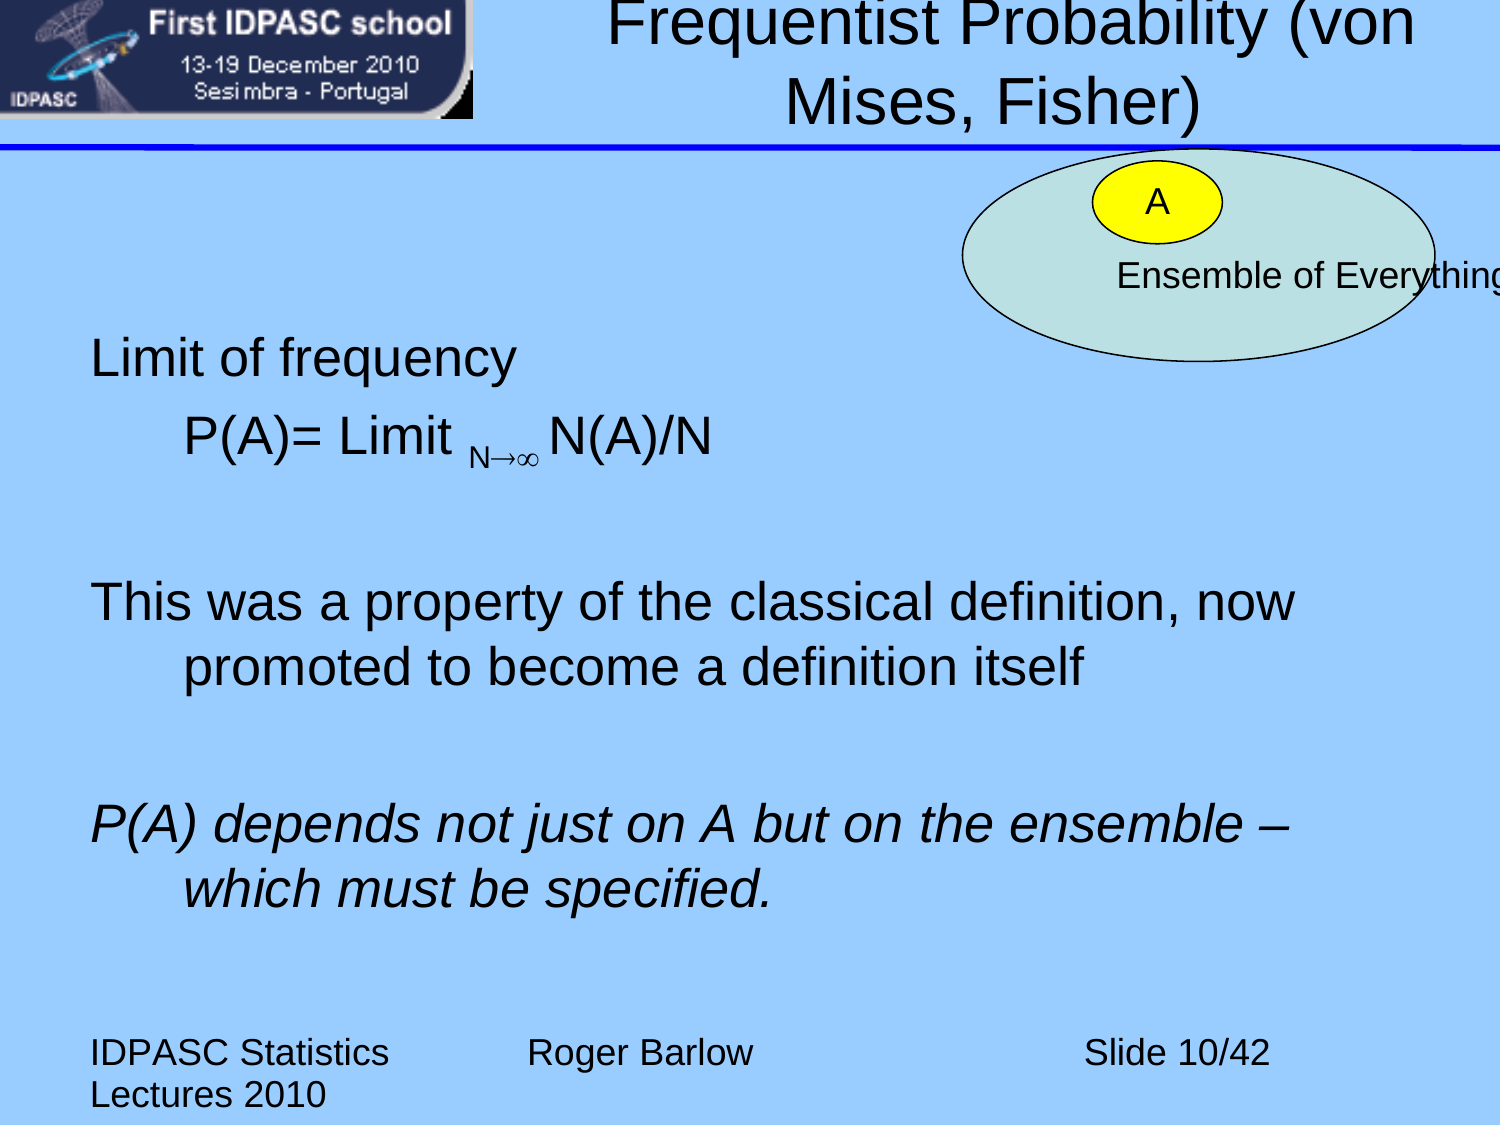

# Frequentist Probability (von Mises, Fisher)
Ensemble of Everything
A
Limit of frequency
	P(A)= Limit N N(A)/N
This was a property of the classical definition, now promoted to become a definition itself
P(A) depends not just on A but on the ensemble – which must be specified.
10